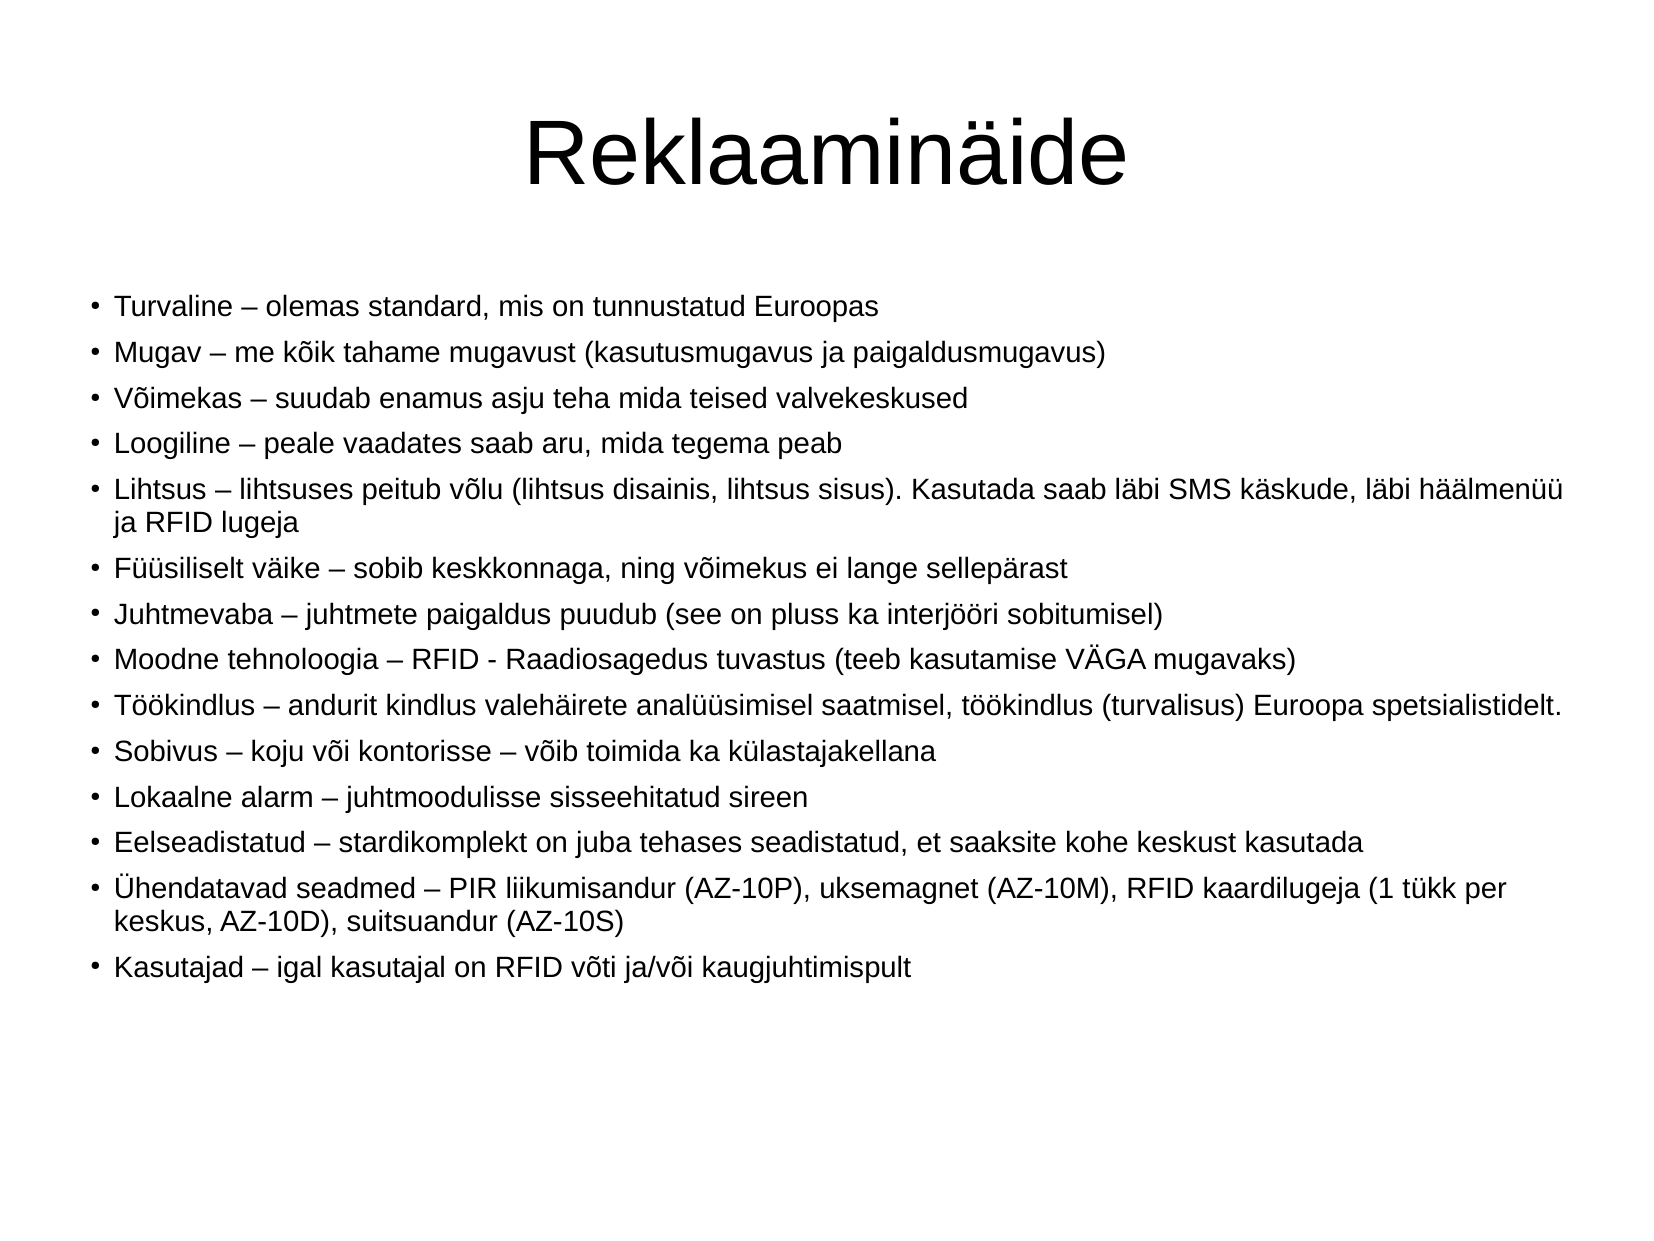

# Reklaaminäide
Turvaline – olemas standard, mis on tunnustatud Euroopas
Mugav – me kõik tahame mugavust (kasutusmugavus ja paigaldusmugavus)
Võimekas – suudab enamus asju teha mida teised valvekeskused
Loogiline – peale vaadates saab aru, mida tegema peab
Lihtsus – lihtsuses peitub võlu (lihtsus disainis, lihtsus sisus). Kasutada saab läbi SMS käskude, läbi häälmenüü ja RFID lugeja
Füüsiliselt väike – sobib keskkonnaga, ning võimekus ei lange sellepärast
Juhtmevaba – juhtmete paigaldus puudub (see on pluss ka interjööri sobitumisel)
Moodne tehnoloogia – RFID - Raadiosagedus tuvastus (teeb kasutamise VÄGA mugavaks)
Töökindlus – andurit kindlus valehäirete analüüsimisel saatmisel, töökindlus (turvalisus) Euroopa spetsialistidelt.
Sobivus – koju või kontorisse – võib toimida ka külastajakellana
Lokaalne alarm – juhtmoodulisse sisseehitatud sireen
Eelseadistatud – stardikomplekt on juba tehases seadistatud, et saaksite kohe keskust kasutada
Ühendatavad seadmed – PIR liikumisandur (AZ-10P), uksemagnet (AZ-10M), RFID kaardilugeja (1 tükk per keskus, AZ-10D), suitsuandur (AZ-10S)
Kasutajad – igal kasutajal on RFID võti ja/või kaugjuhtimispult